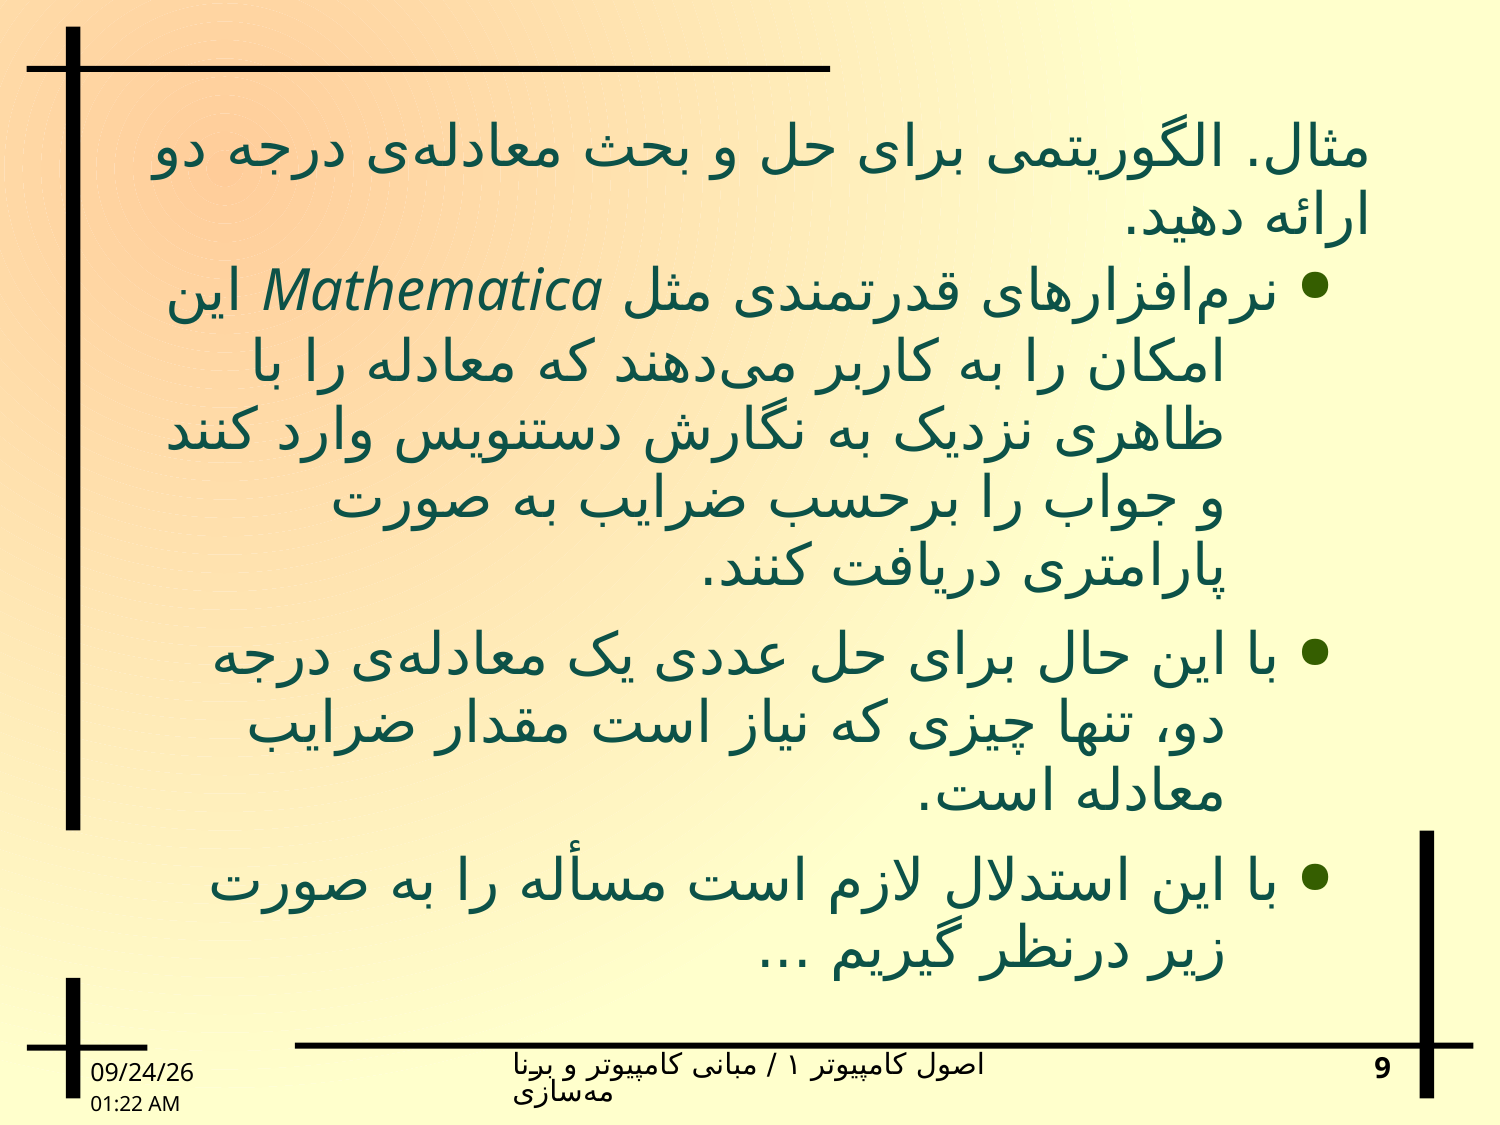

مثال. الگوریتمی برای حل و بحث معادله‌ی درجه دو ارائه دهید.
# نرم‌افزارهای قدرتمندی مثل Mathematica این امکان را به کاربر می‌دهند که معادله را با ظاهری نزدیک به نگارش دستنویس وارد کنند و جواب را برحسب ضرایب به صورت پارامتری دریافت کنند.
با این حال برای حل عددی یک معادله‌ی درجه دو، تنها چیزی که نیاز است مقدار ضرایب معادله است.
با این استدلال لازم است مسأله را به صورت زیر درنظر گیریم ...
اصول کامپیوتر ۱ / مبانی کامپیوتر و برنامه‌سازی
9